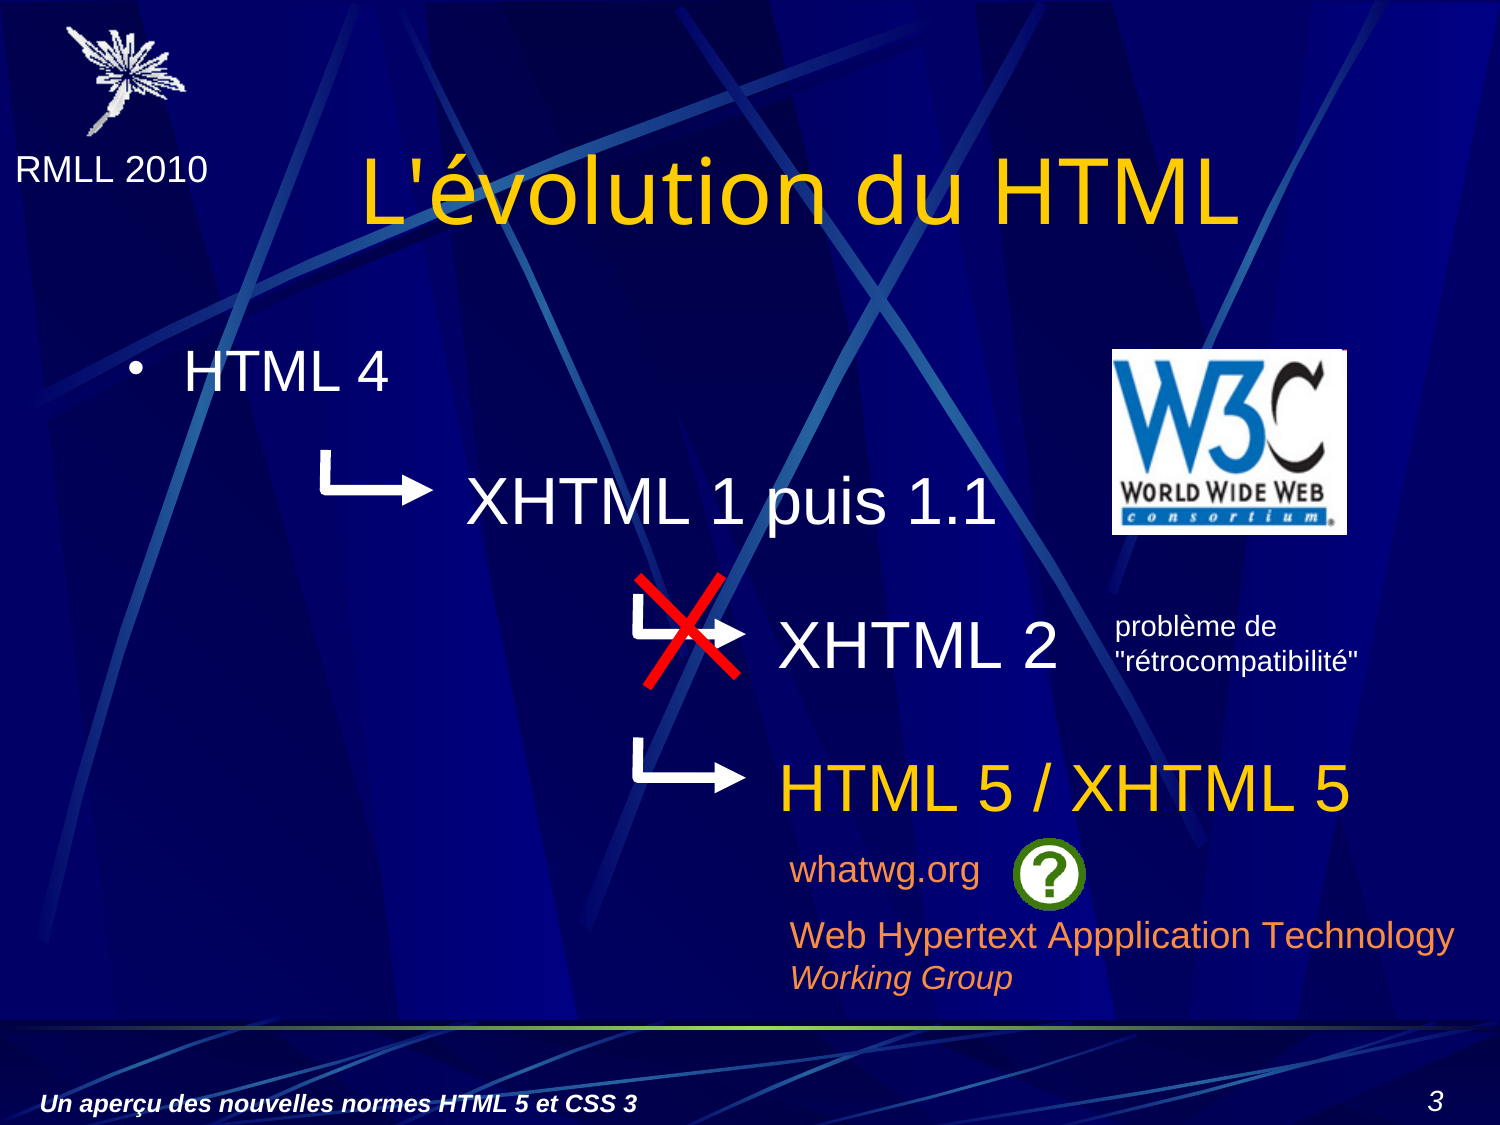

# L'évolution du HTML
HTML 4
XHTML 1 puis 1.1
XHTML 2
problème de "rétrocompatibilité"
HTML 5 / XHTML 5
whatwg.org
Web Hypertext Appplication Technology
Working Group